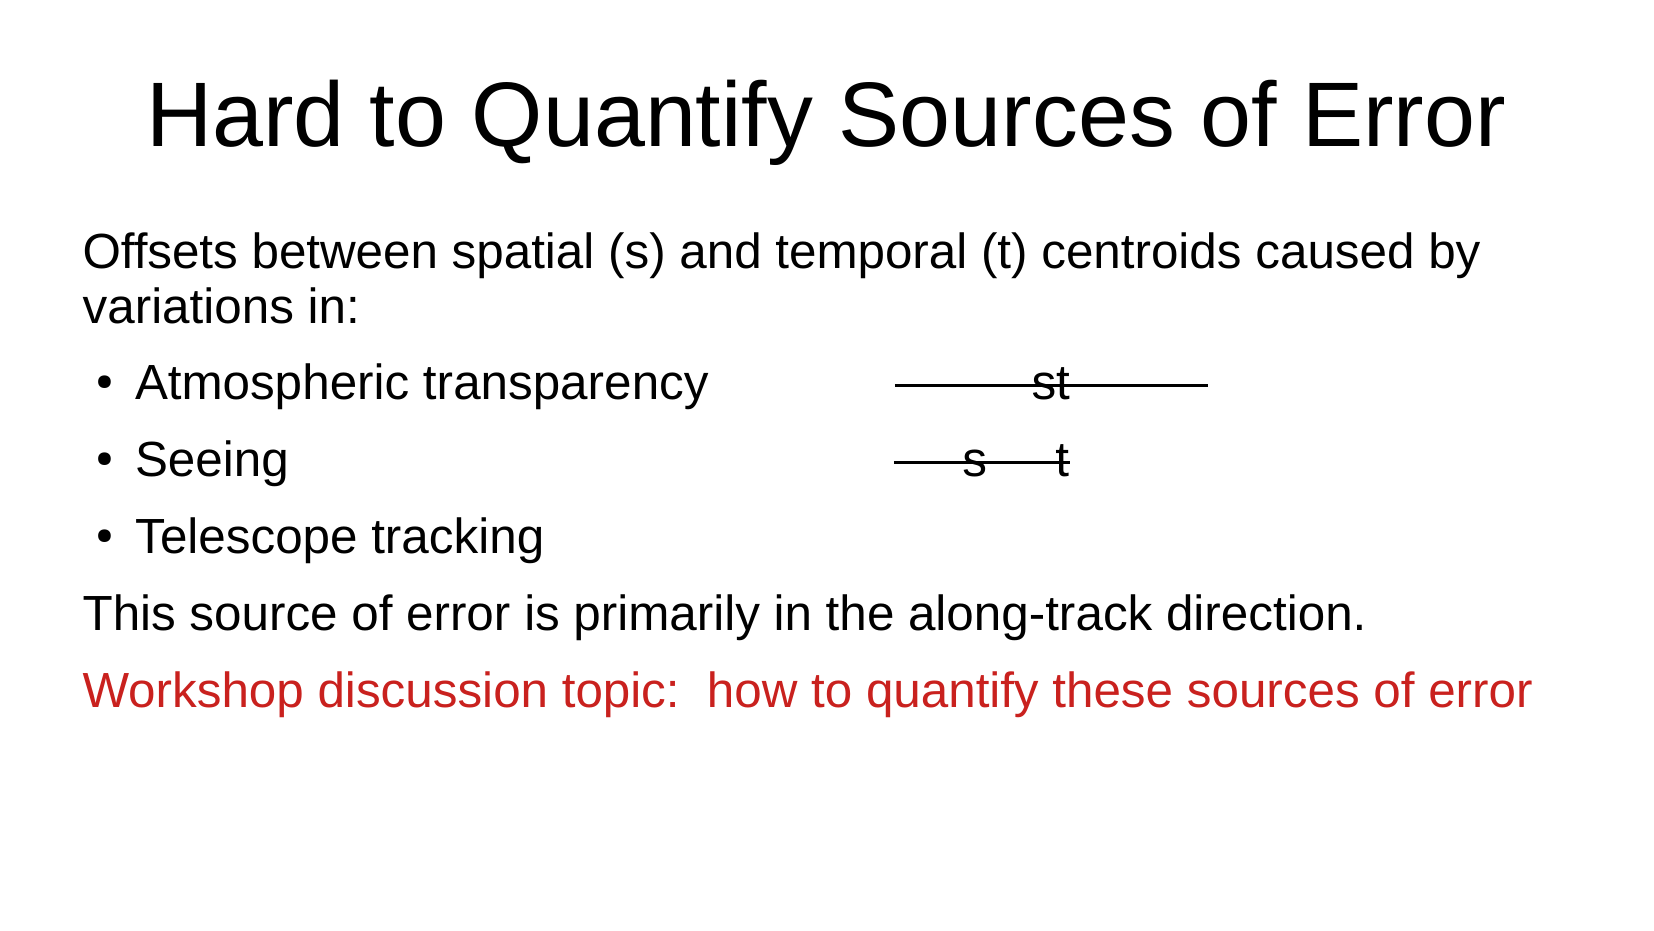

# Hard to Quantify Sources of Error
Offsets between spatial (s) and temporal (t) centroids caused by variations in:
Atmospheric transparency st
Seeing s t
Telescope tracking
This source of error is primarily in the along-track direction.
Workshop discussion topic: how to quantify these sources of error